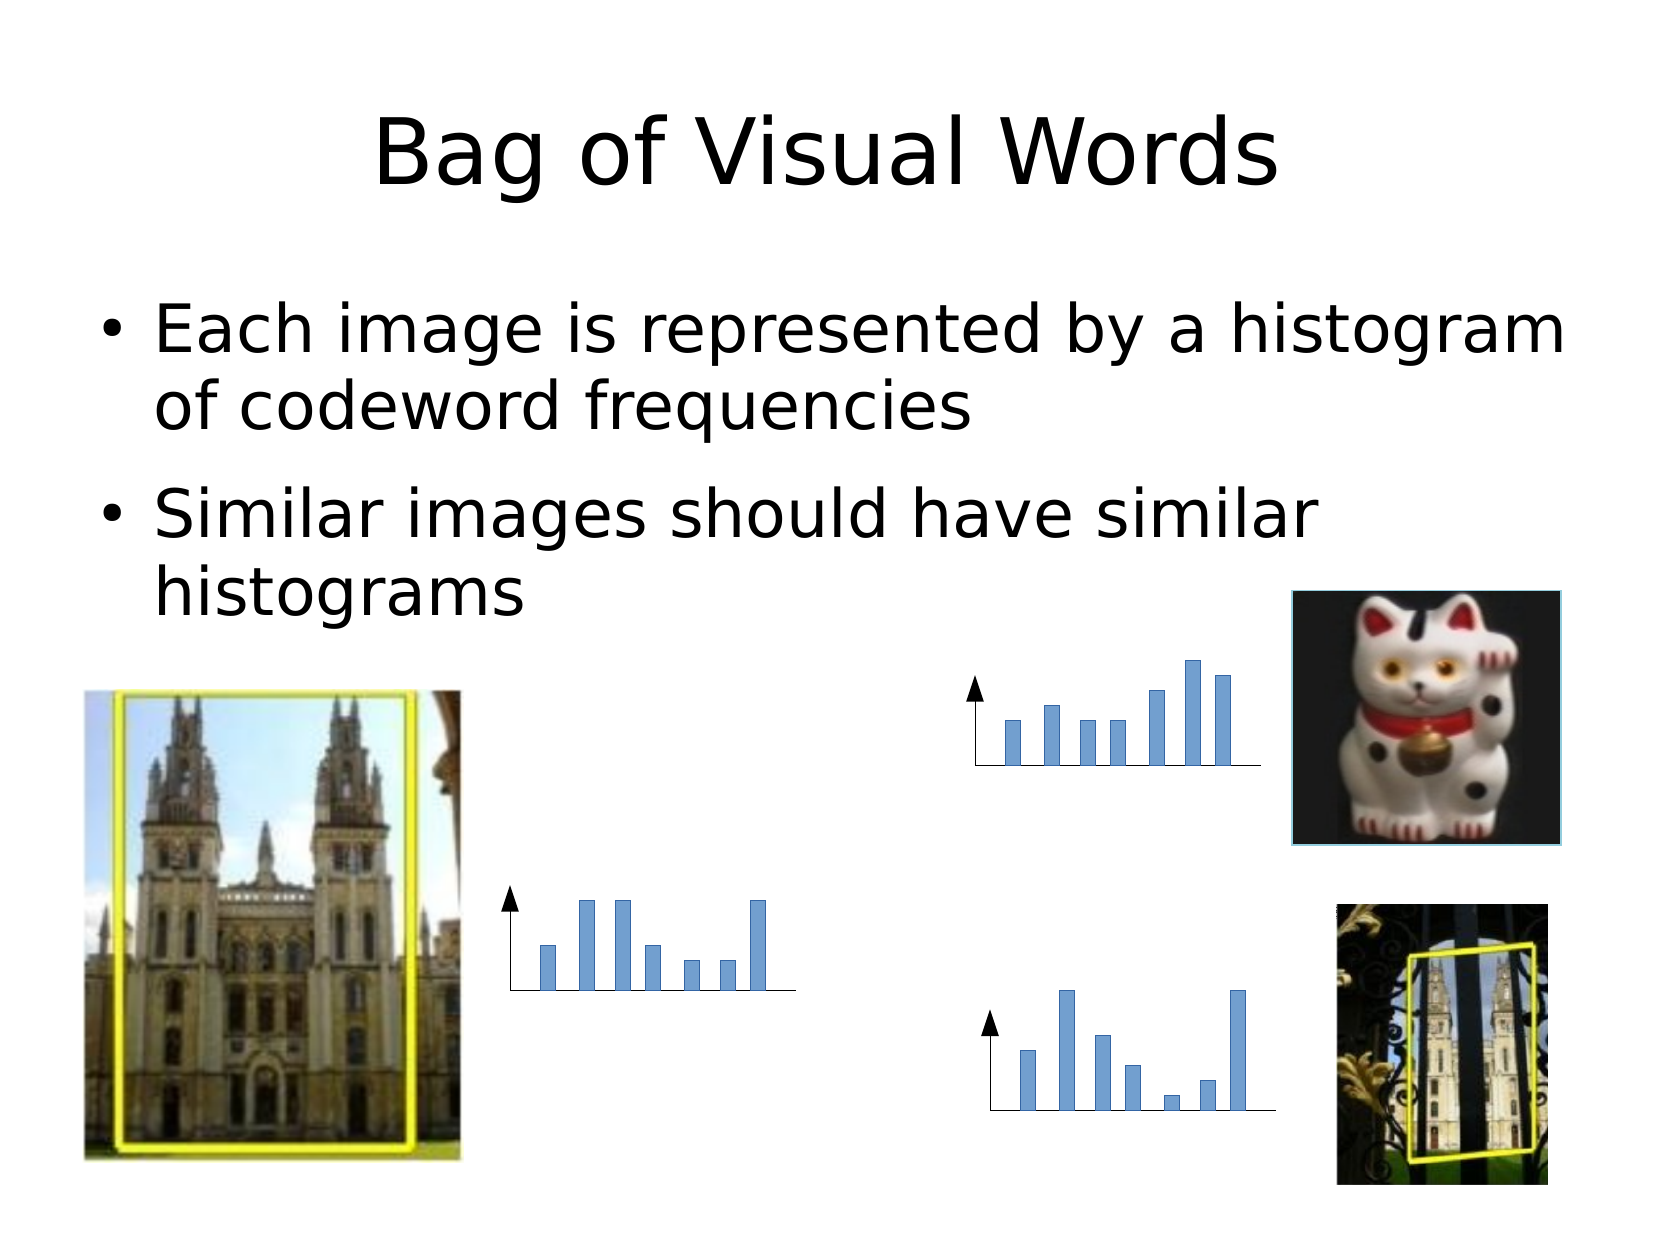

# Bag of Visual Words
Each image is represented by a histogram of codeword frequencies
Similar images should have similar histograms